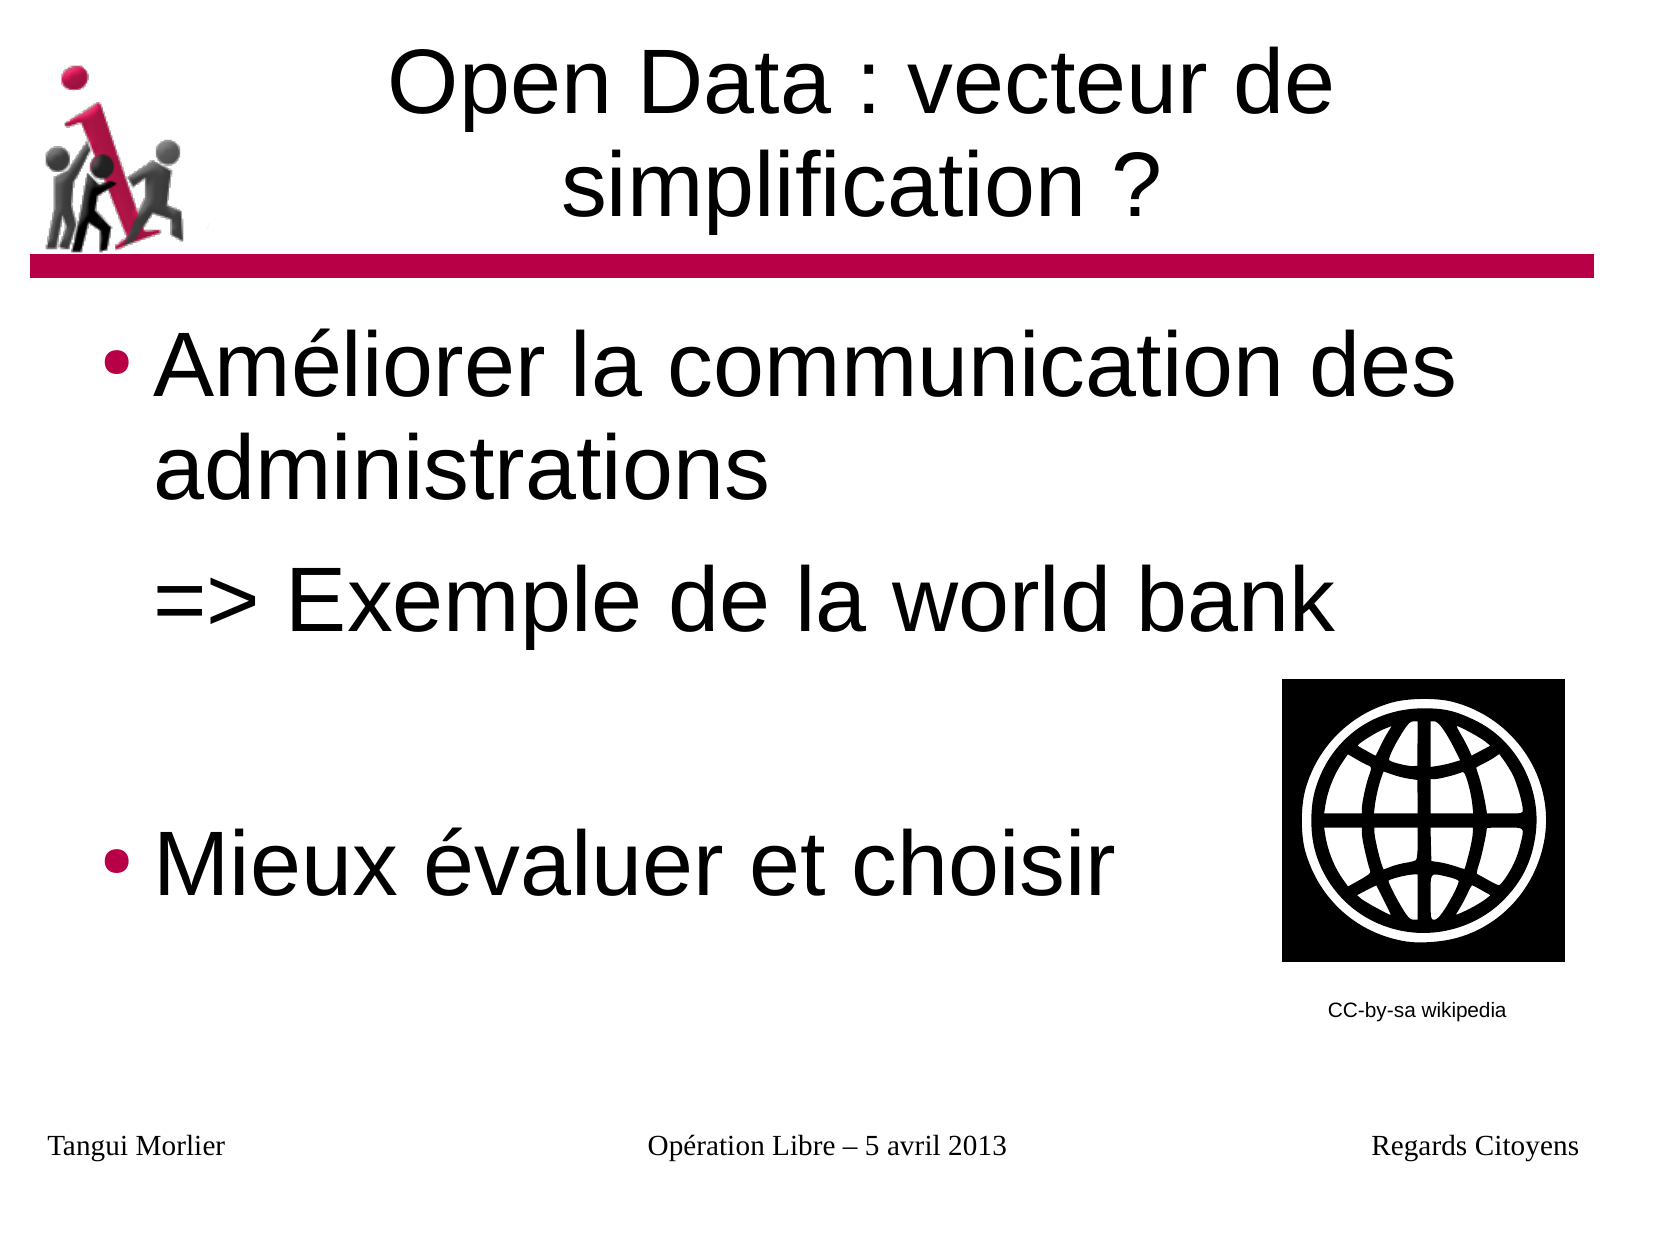

# Open Data : vecteur de simplification ?
Améliorer la communication des administrations
=> Exemple de la world bank
Mieux évaluer et choisir
CC-by-sa wikipedia
Tangui Morlier - Opération Libre - 5 avril 2013